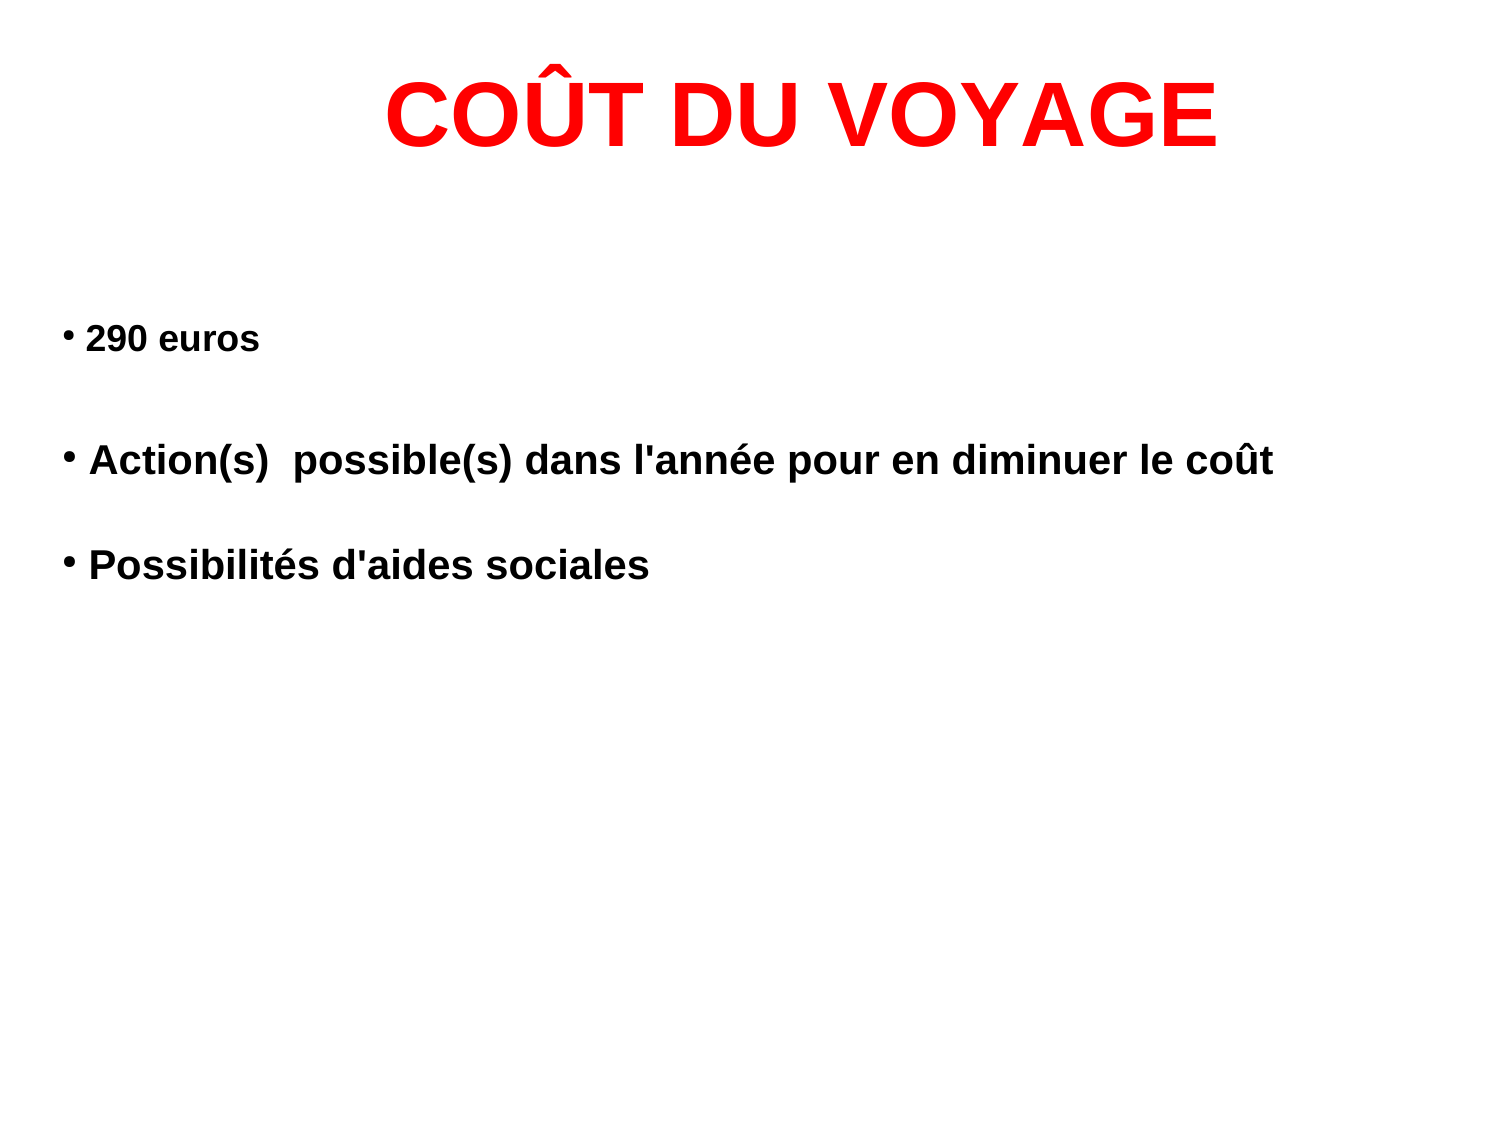

COÛT DU VOYAGE
 290 euros
 Action(s) possible(s) dans l'année pour en diminuer le coût
 Possibilités d'aides sociales